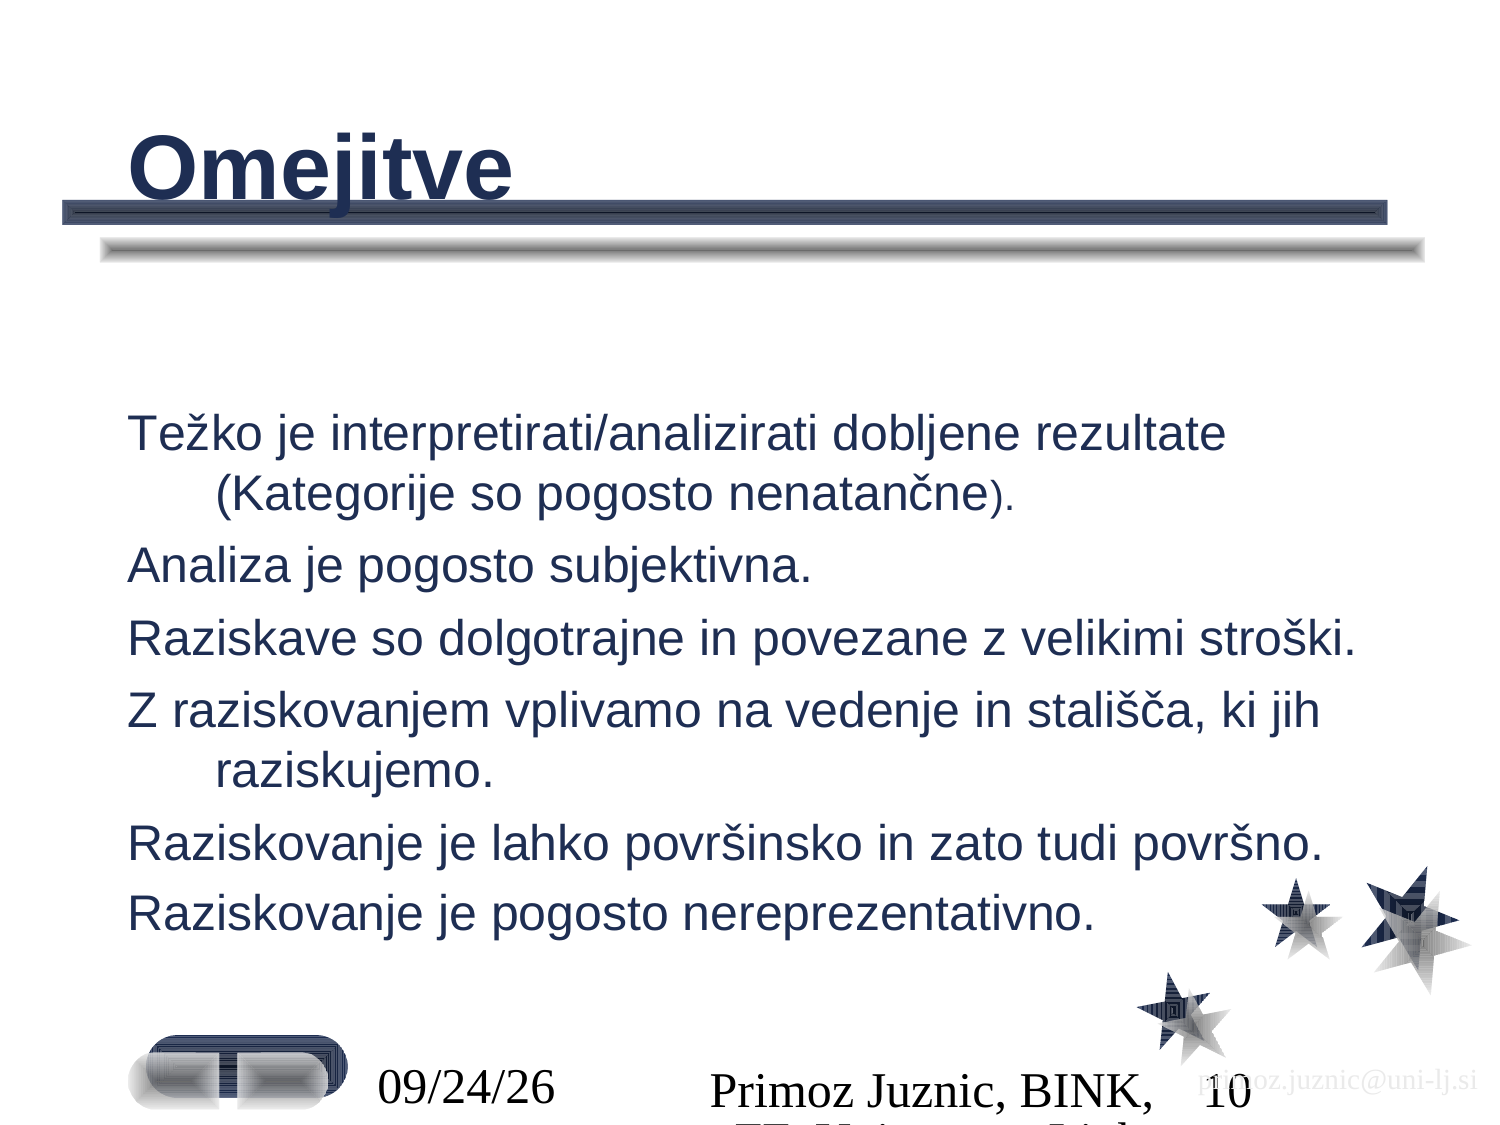

# Omejitve
Težko je interpretirati/analizirati dobljene rezultate (Kategorije so pogosto nenatančne).
Analiza je pogosto subjektivna.
Raziskave so dolgotrajne in povezane z velikimi stroški.
Z raziskovanjem vplivamo na vedenje in stališča, ki jih raziskujemo.
Raziskovanje je lahko površinsko in zato tudi površno.
Raziskovanje je pogosto nereprezentativno.
Primoz Juznic, BINK, FF, Univerza v Ljubljani
10